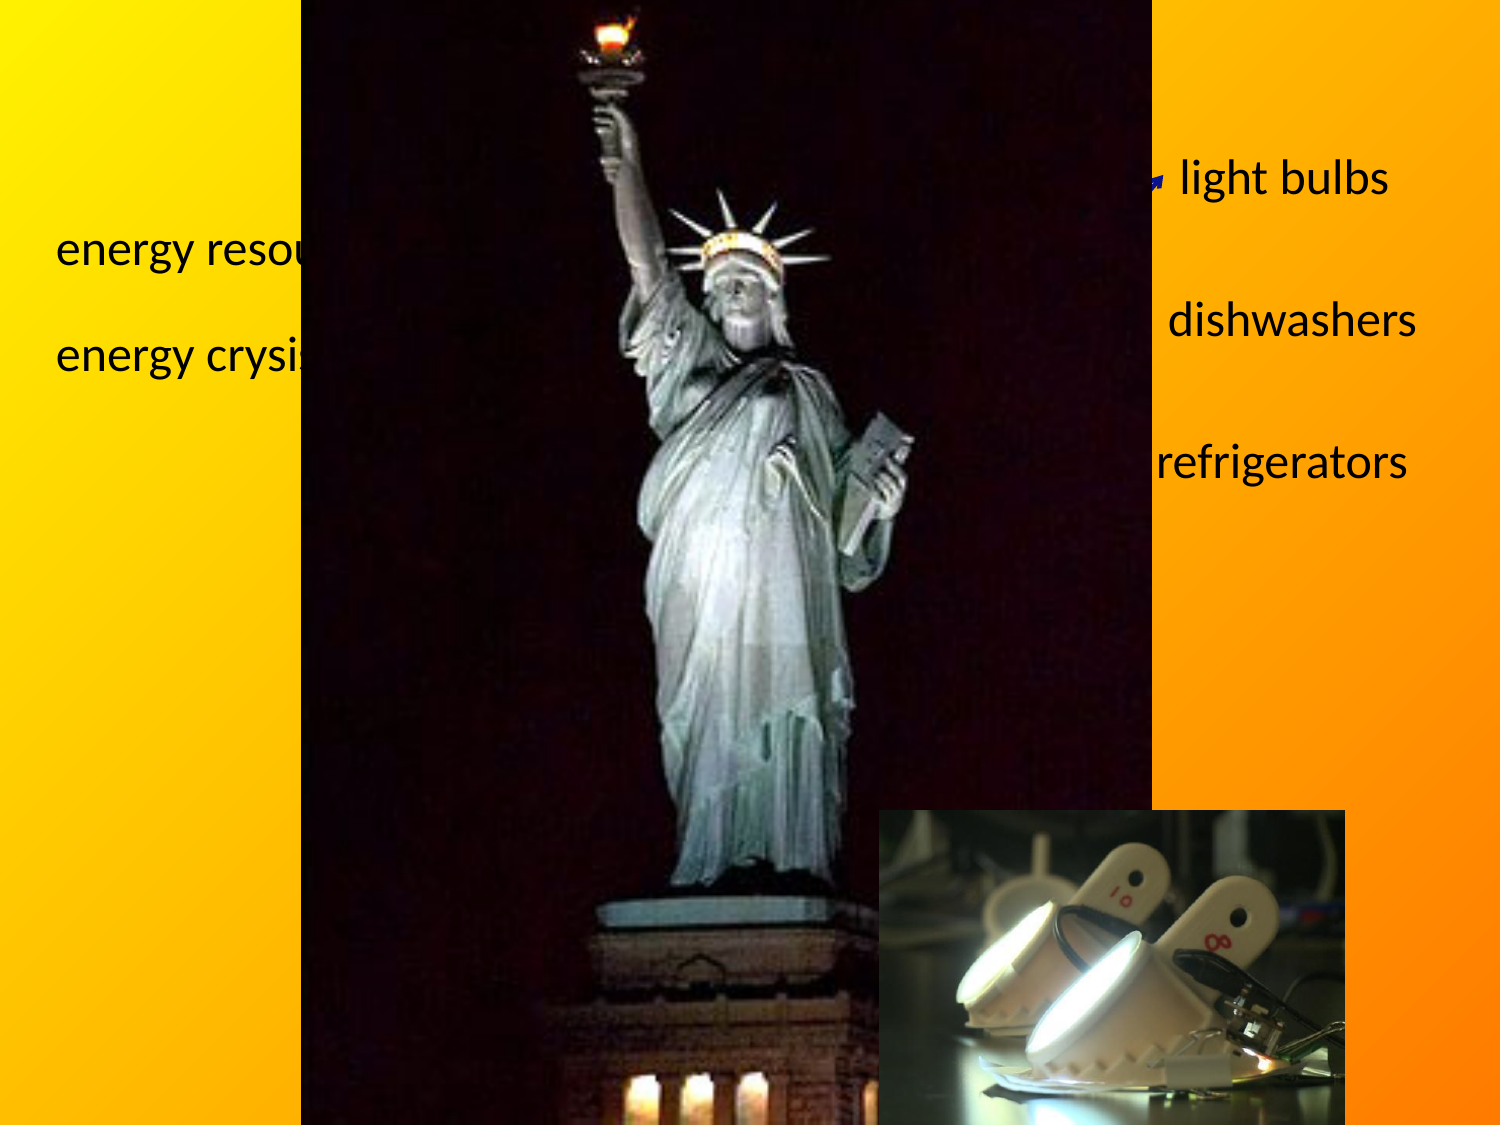

Energy waste
light bulbs
energy resource deficiency  wars
dishwashers
energy crysis  save energy:
energy saving
washing machines
refrigerators